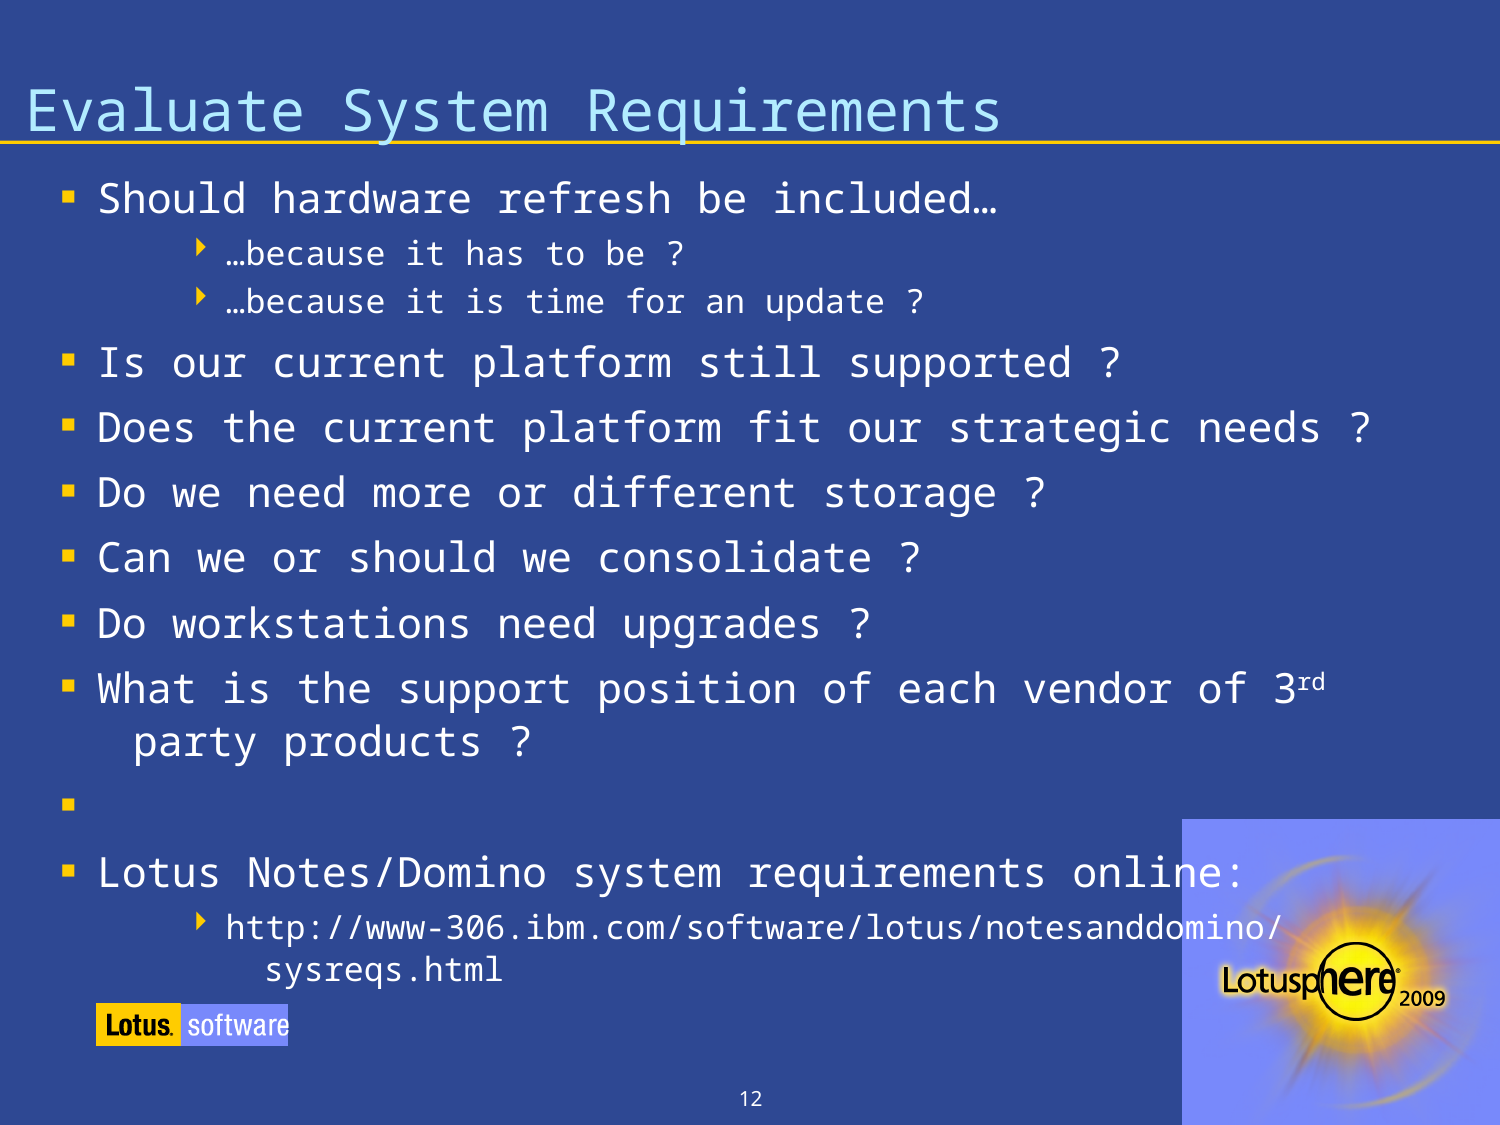

# Evaluate System Requirements
Should hardware refresh be included…
…because it has to be ?
…because it is time for an update ?
Is our current platform still supported ?
Does the current platform fit our strategic needs ?
Do we need more or different storage ?
Can we or should we consolidate ?
Do workstations need upgrades ?
What is the support position of each vendor of 3rd party products ?
Lotus Notes/Domino system requirements online:
http://www-306.ibm.com/software/lotus/notesanddomino/sysreqs.html
12